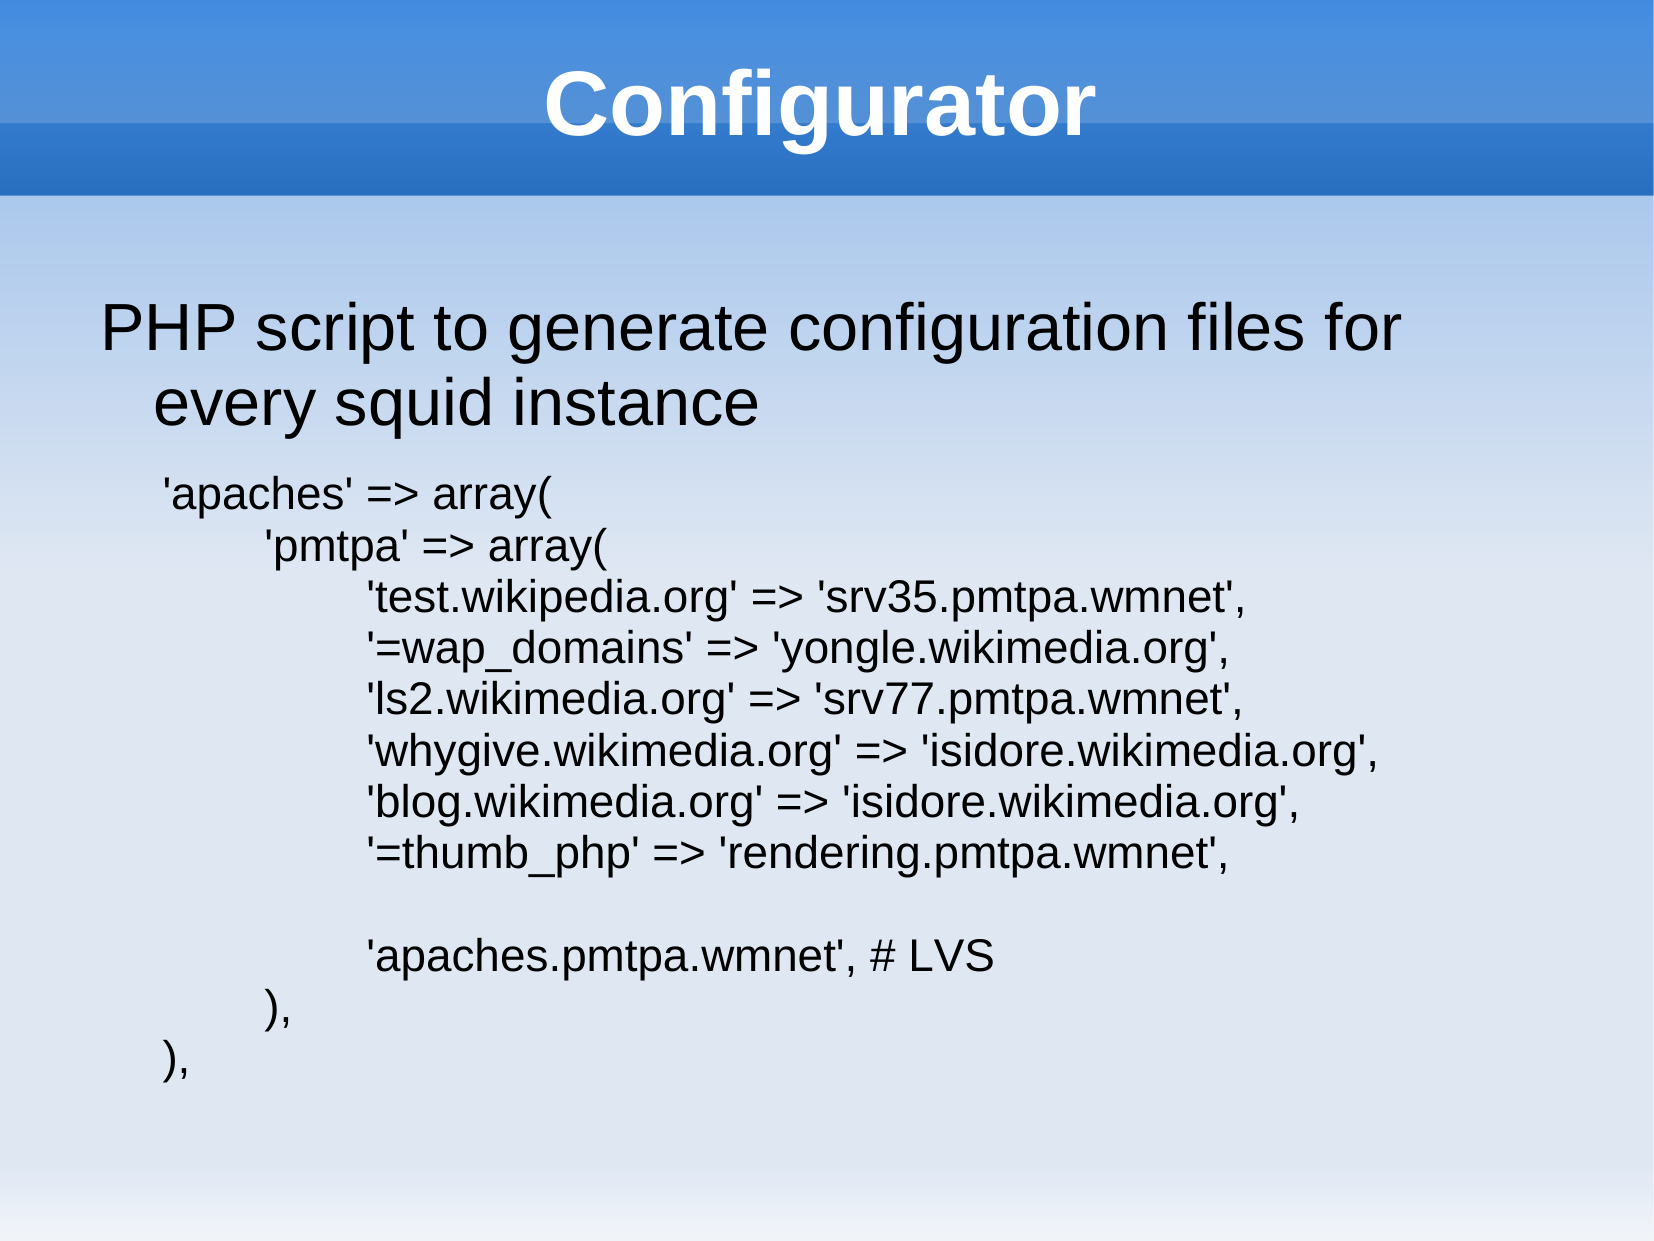

# Configurator
PHP script to generate configuration files for every squid instance
'apaches' => array(
 'pmtpa' => array(
 'test.wikipedia.org' => 'srv35.pmtpa.wmnet',
 '=wap_domains' => 'yongle.wikimedia.org',
 'ls2.wikimedia.org' => 'srv77.pmtpa.wmnet',
 'whygive.wikimedia.org' => 'isidore.wikimedia.org',
 'blog.wikimedia.org' => 'isidore.wikimedia.org',
 '=thumb_php' => 'rendering.pmtpa.wmnet',
 'apaches.pmtpa.wmnet', # LVS
 ),
),